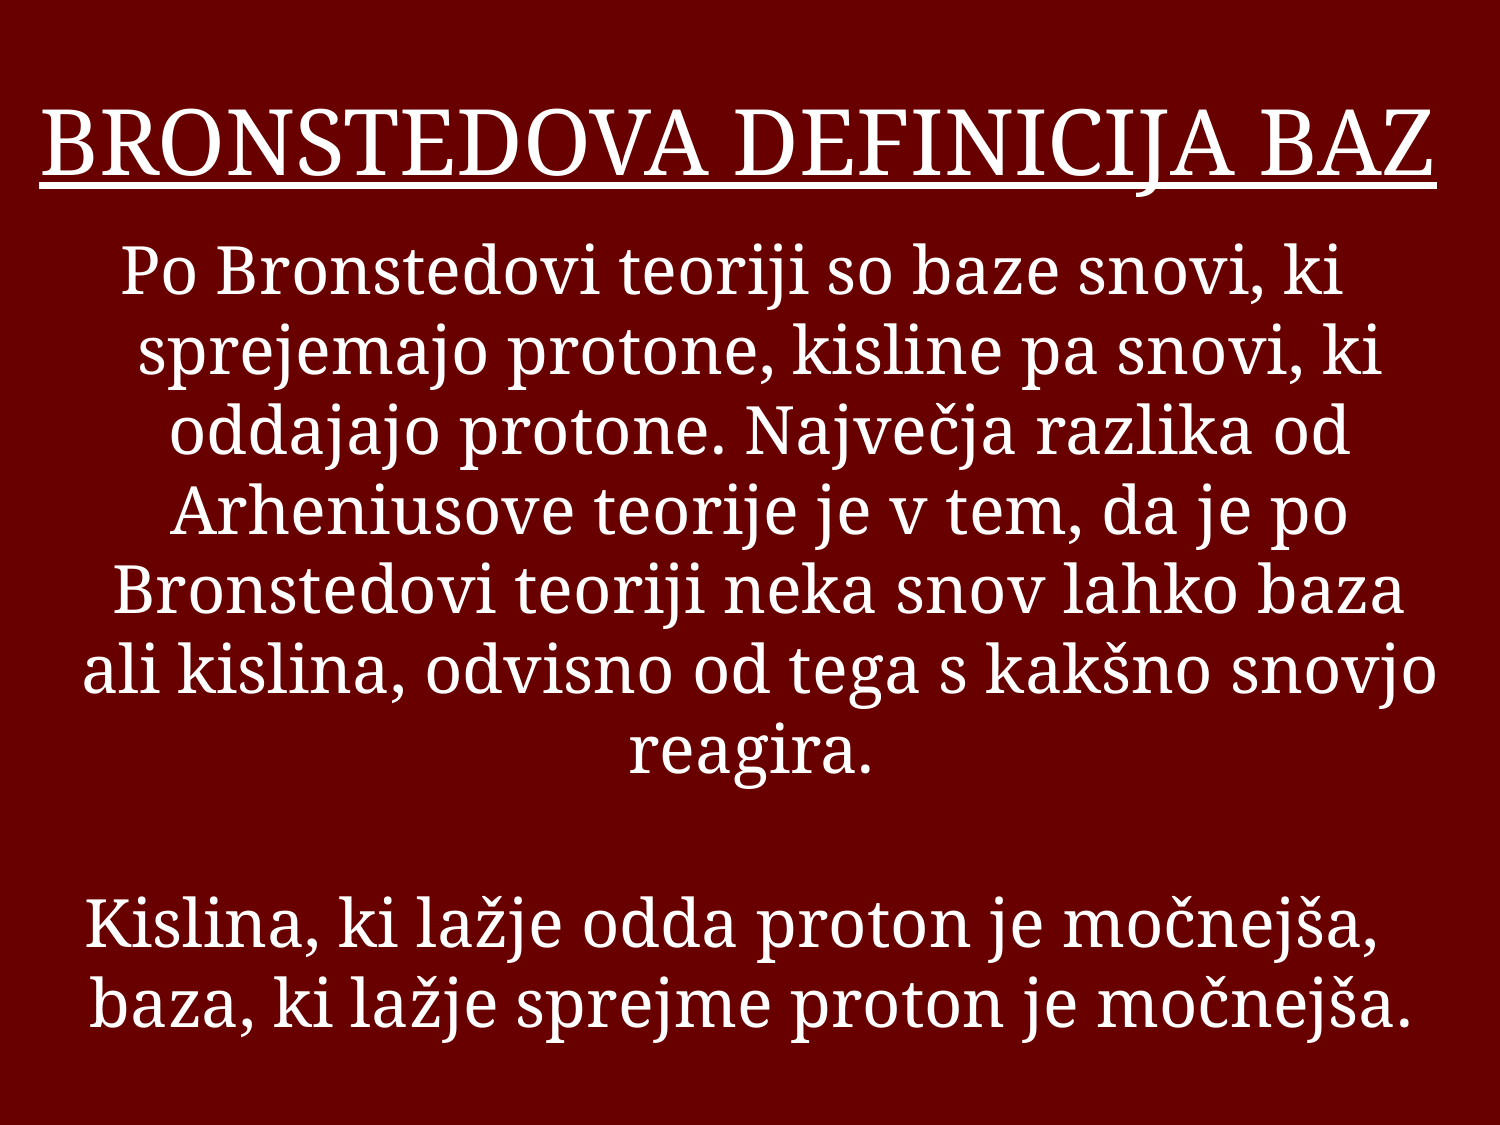

# BRONSTEDOVA DEFINICIJA BAZ
Po Bronstedovi teoriji so baze snovi, ki sprejemajo protone, kisline pa snovi, ki oddajajo protone. Največja razlika od Arheniusove teorije je v tem, da je po Bronstedovi teoriji neka snov lahko baza ali kislina, odvisno od tega s kakšno snovjo reagira.
Kislina, ki lažje odda proton je močnejša, baza, ki lažje sprejme proton je močnejša.